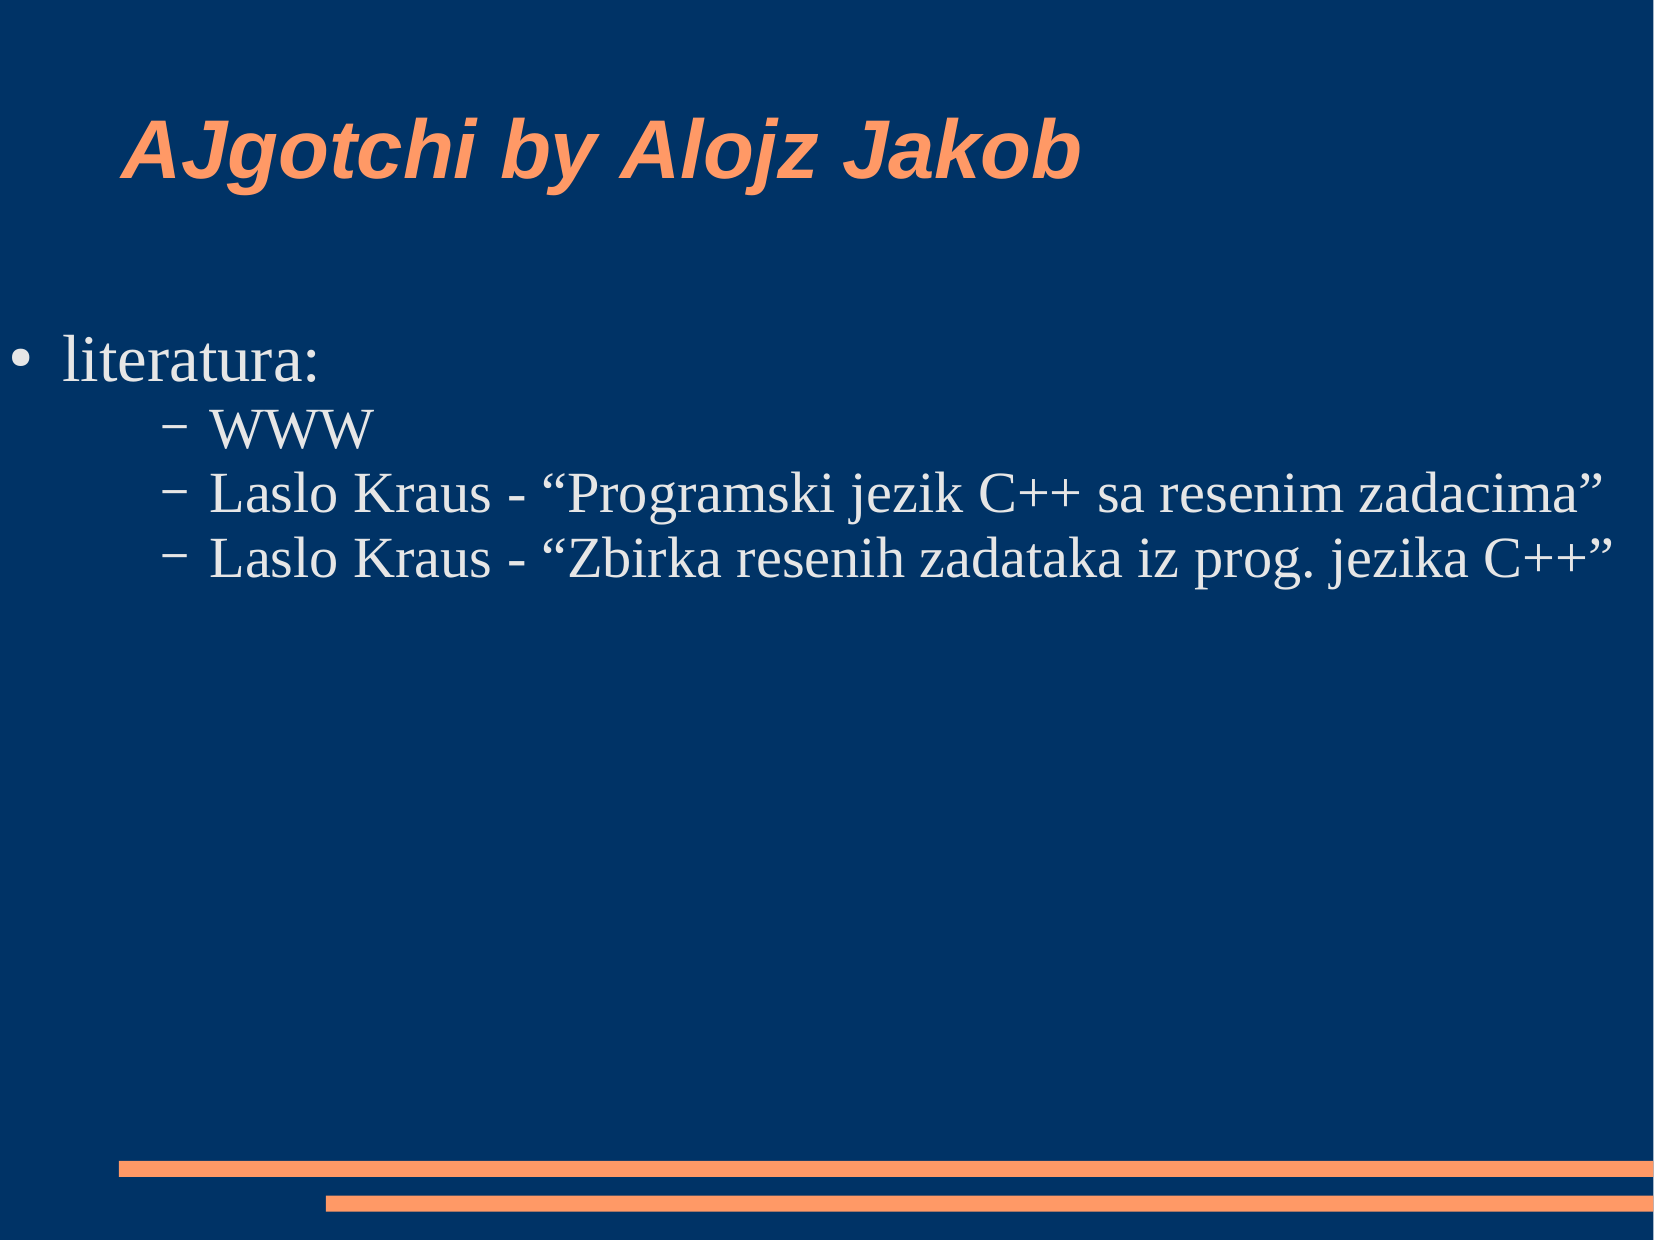

# AJgotchi by Alojz Jakob
literatura:
WWW
Laslo Kraus - “Programski jezik C++ sa resenim zadacima”
Laslo Kraus - “Zbirka resenih zadataka iz prog. jezika C++”